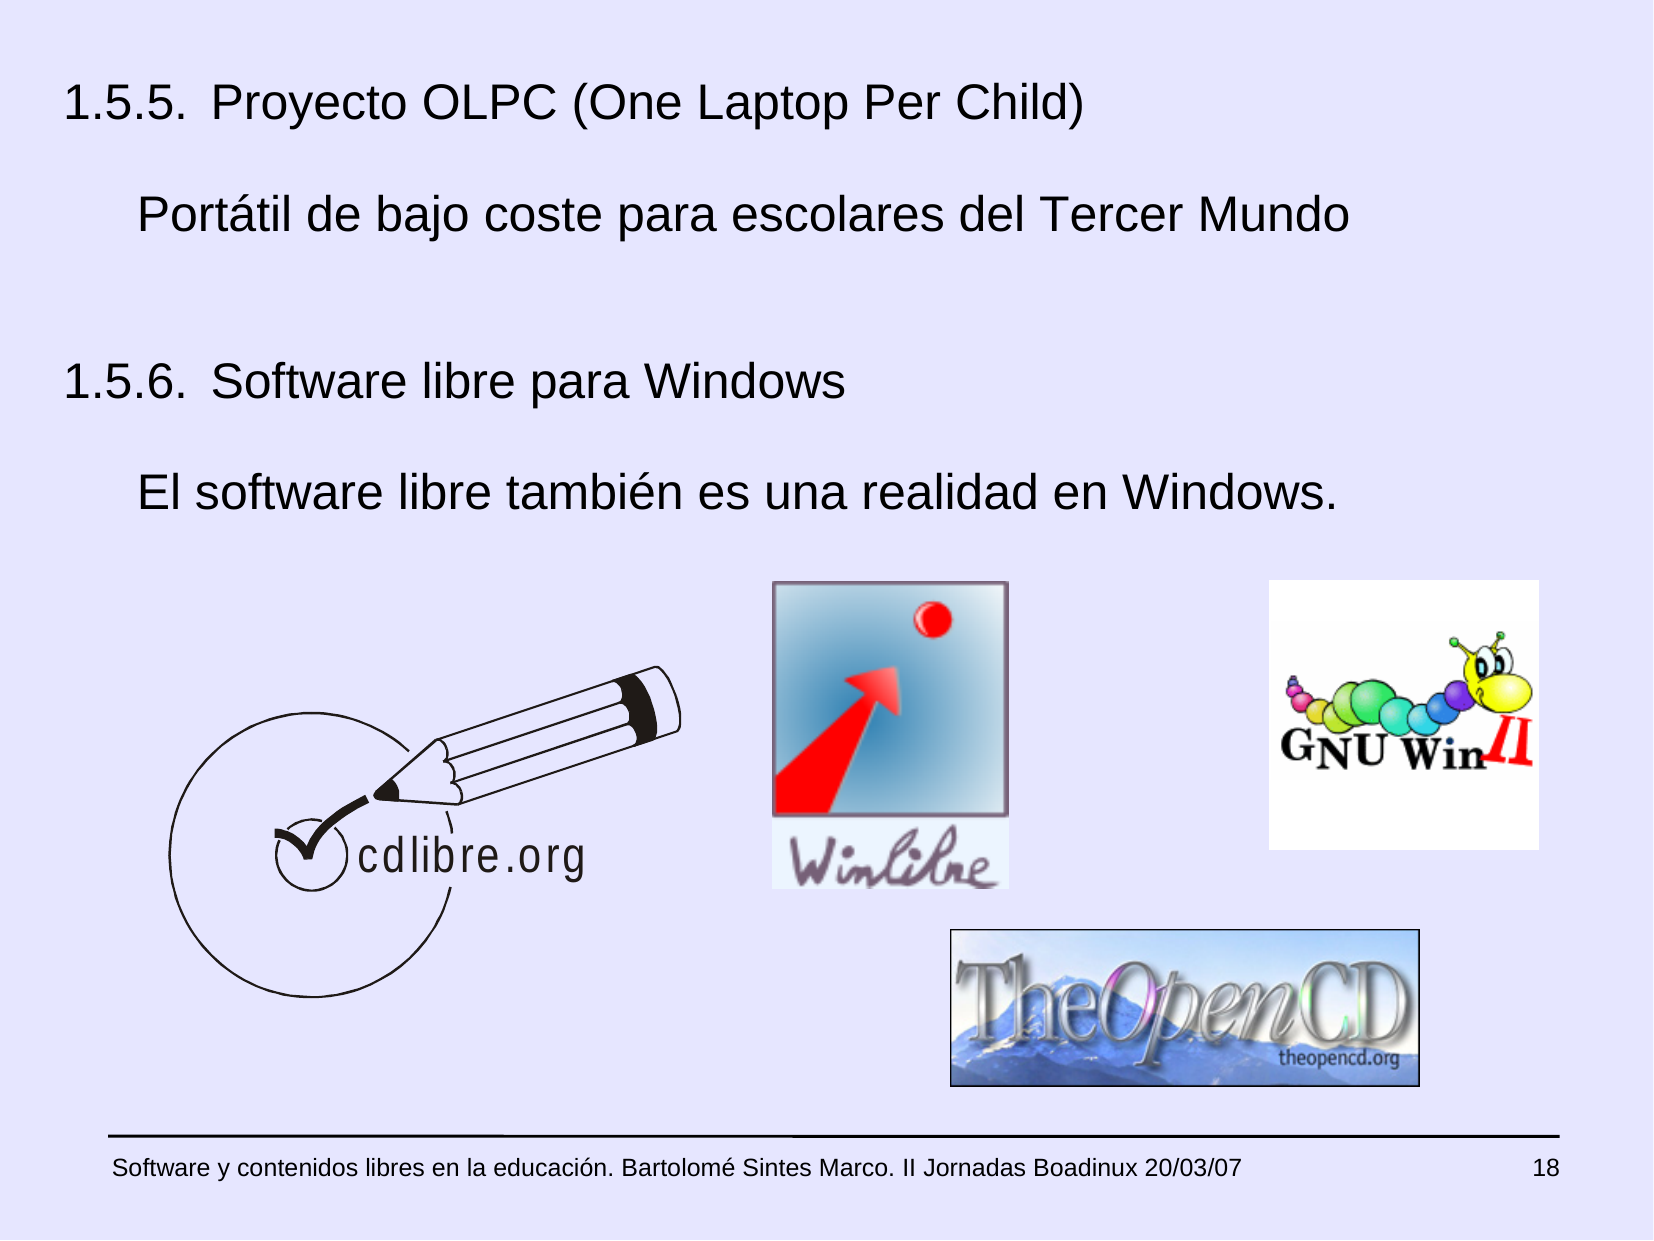

1.5.5.	Proyecto OLPC (One Laptop Per Child)
	Portátil de bajo coste para escolares del Tercer Mundo
1.5.6.	Software libre para Windows
	El software libre también es una realidad en Windows.